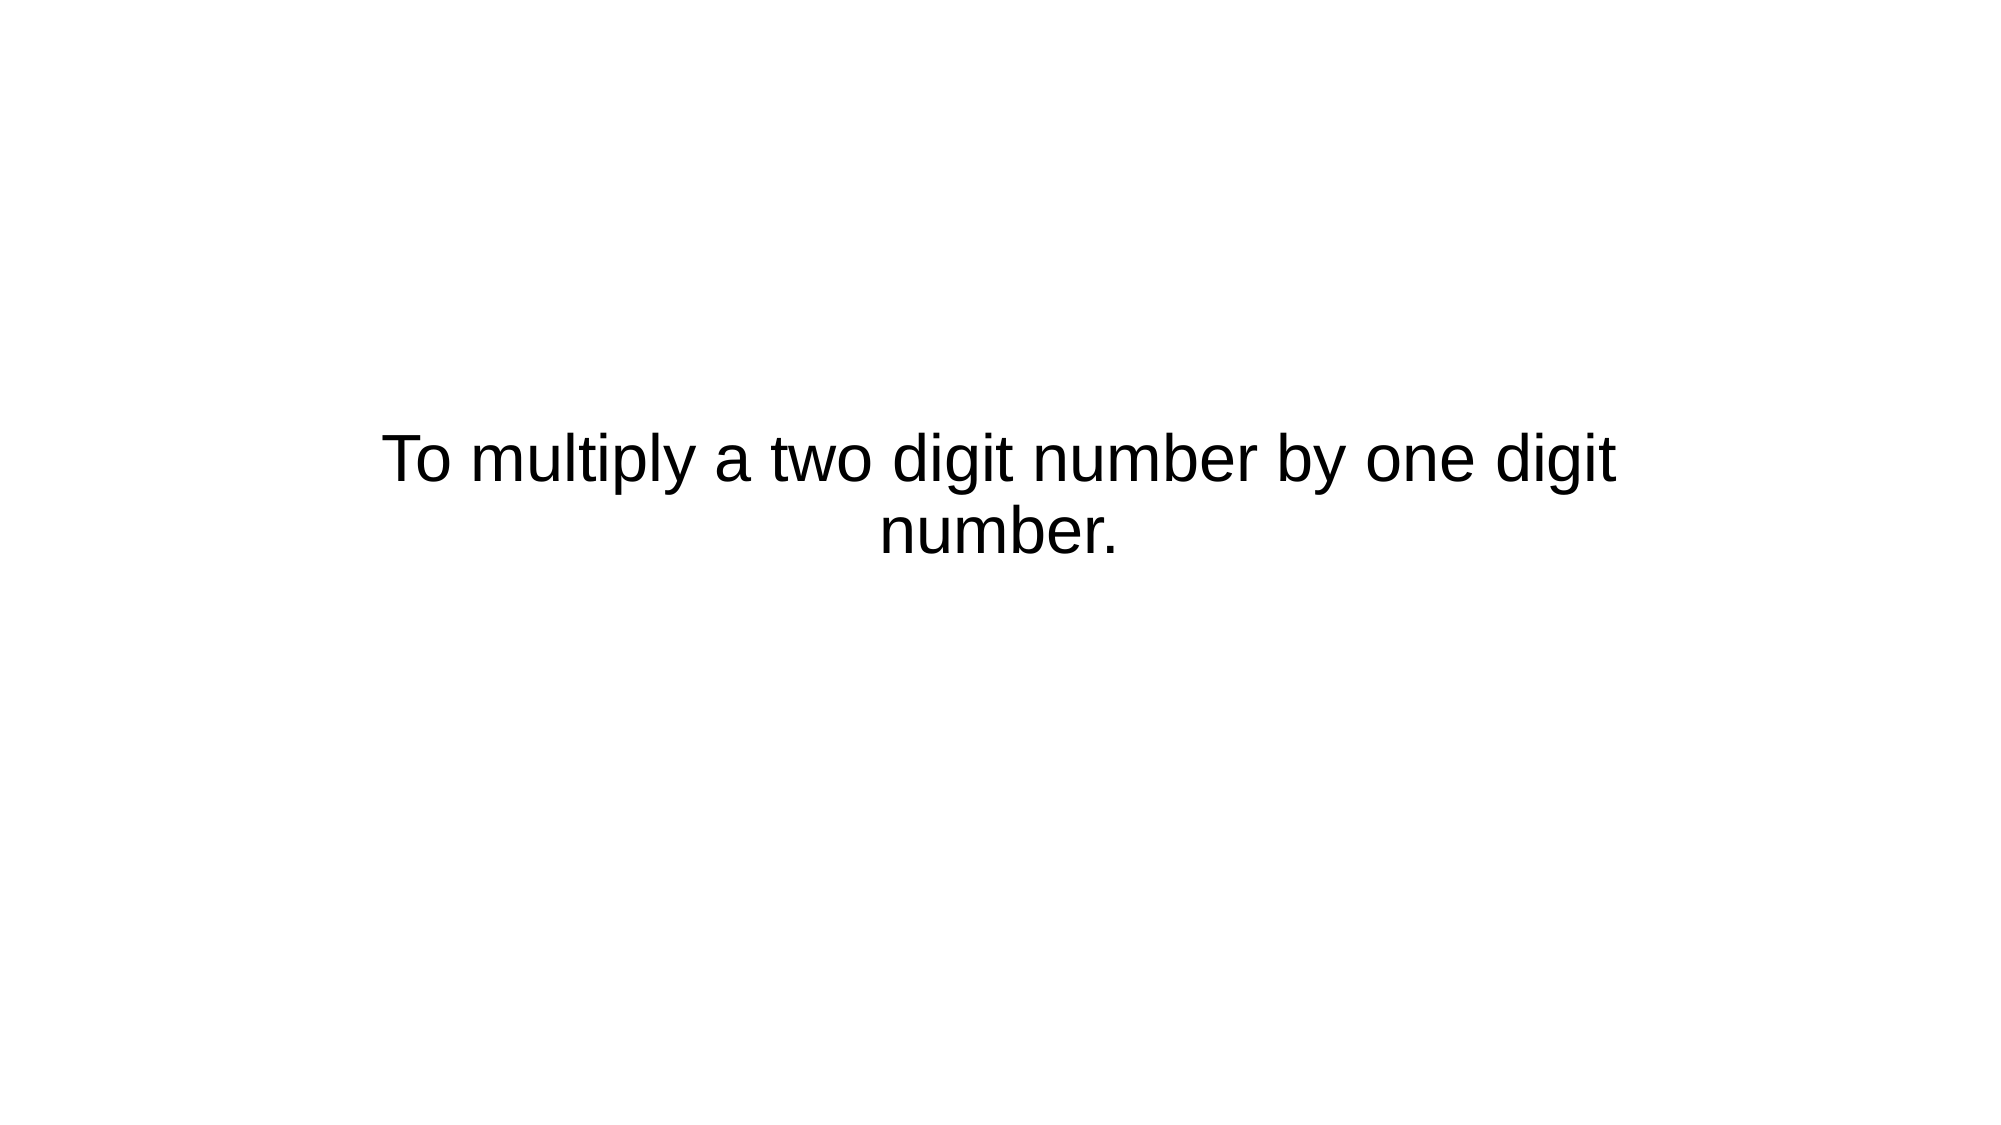

# To multiply a two digit number by one digit number.